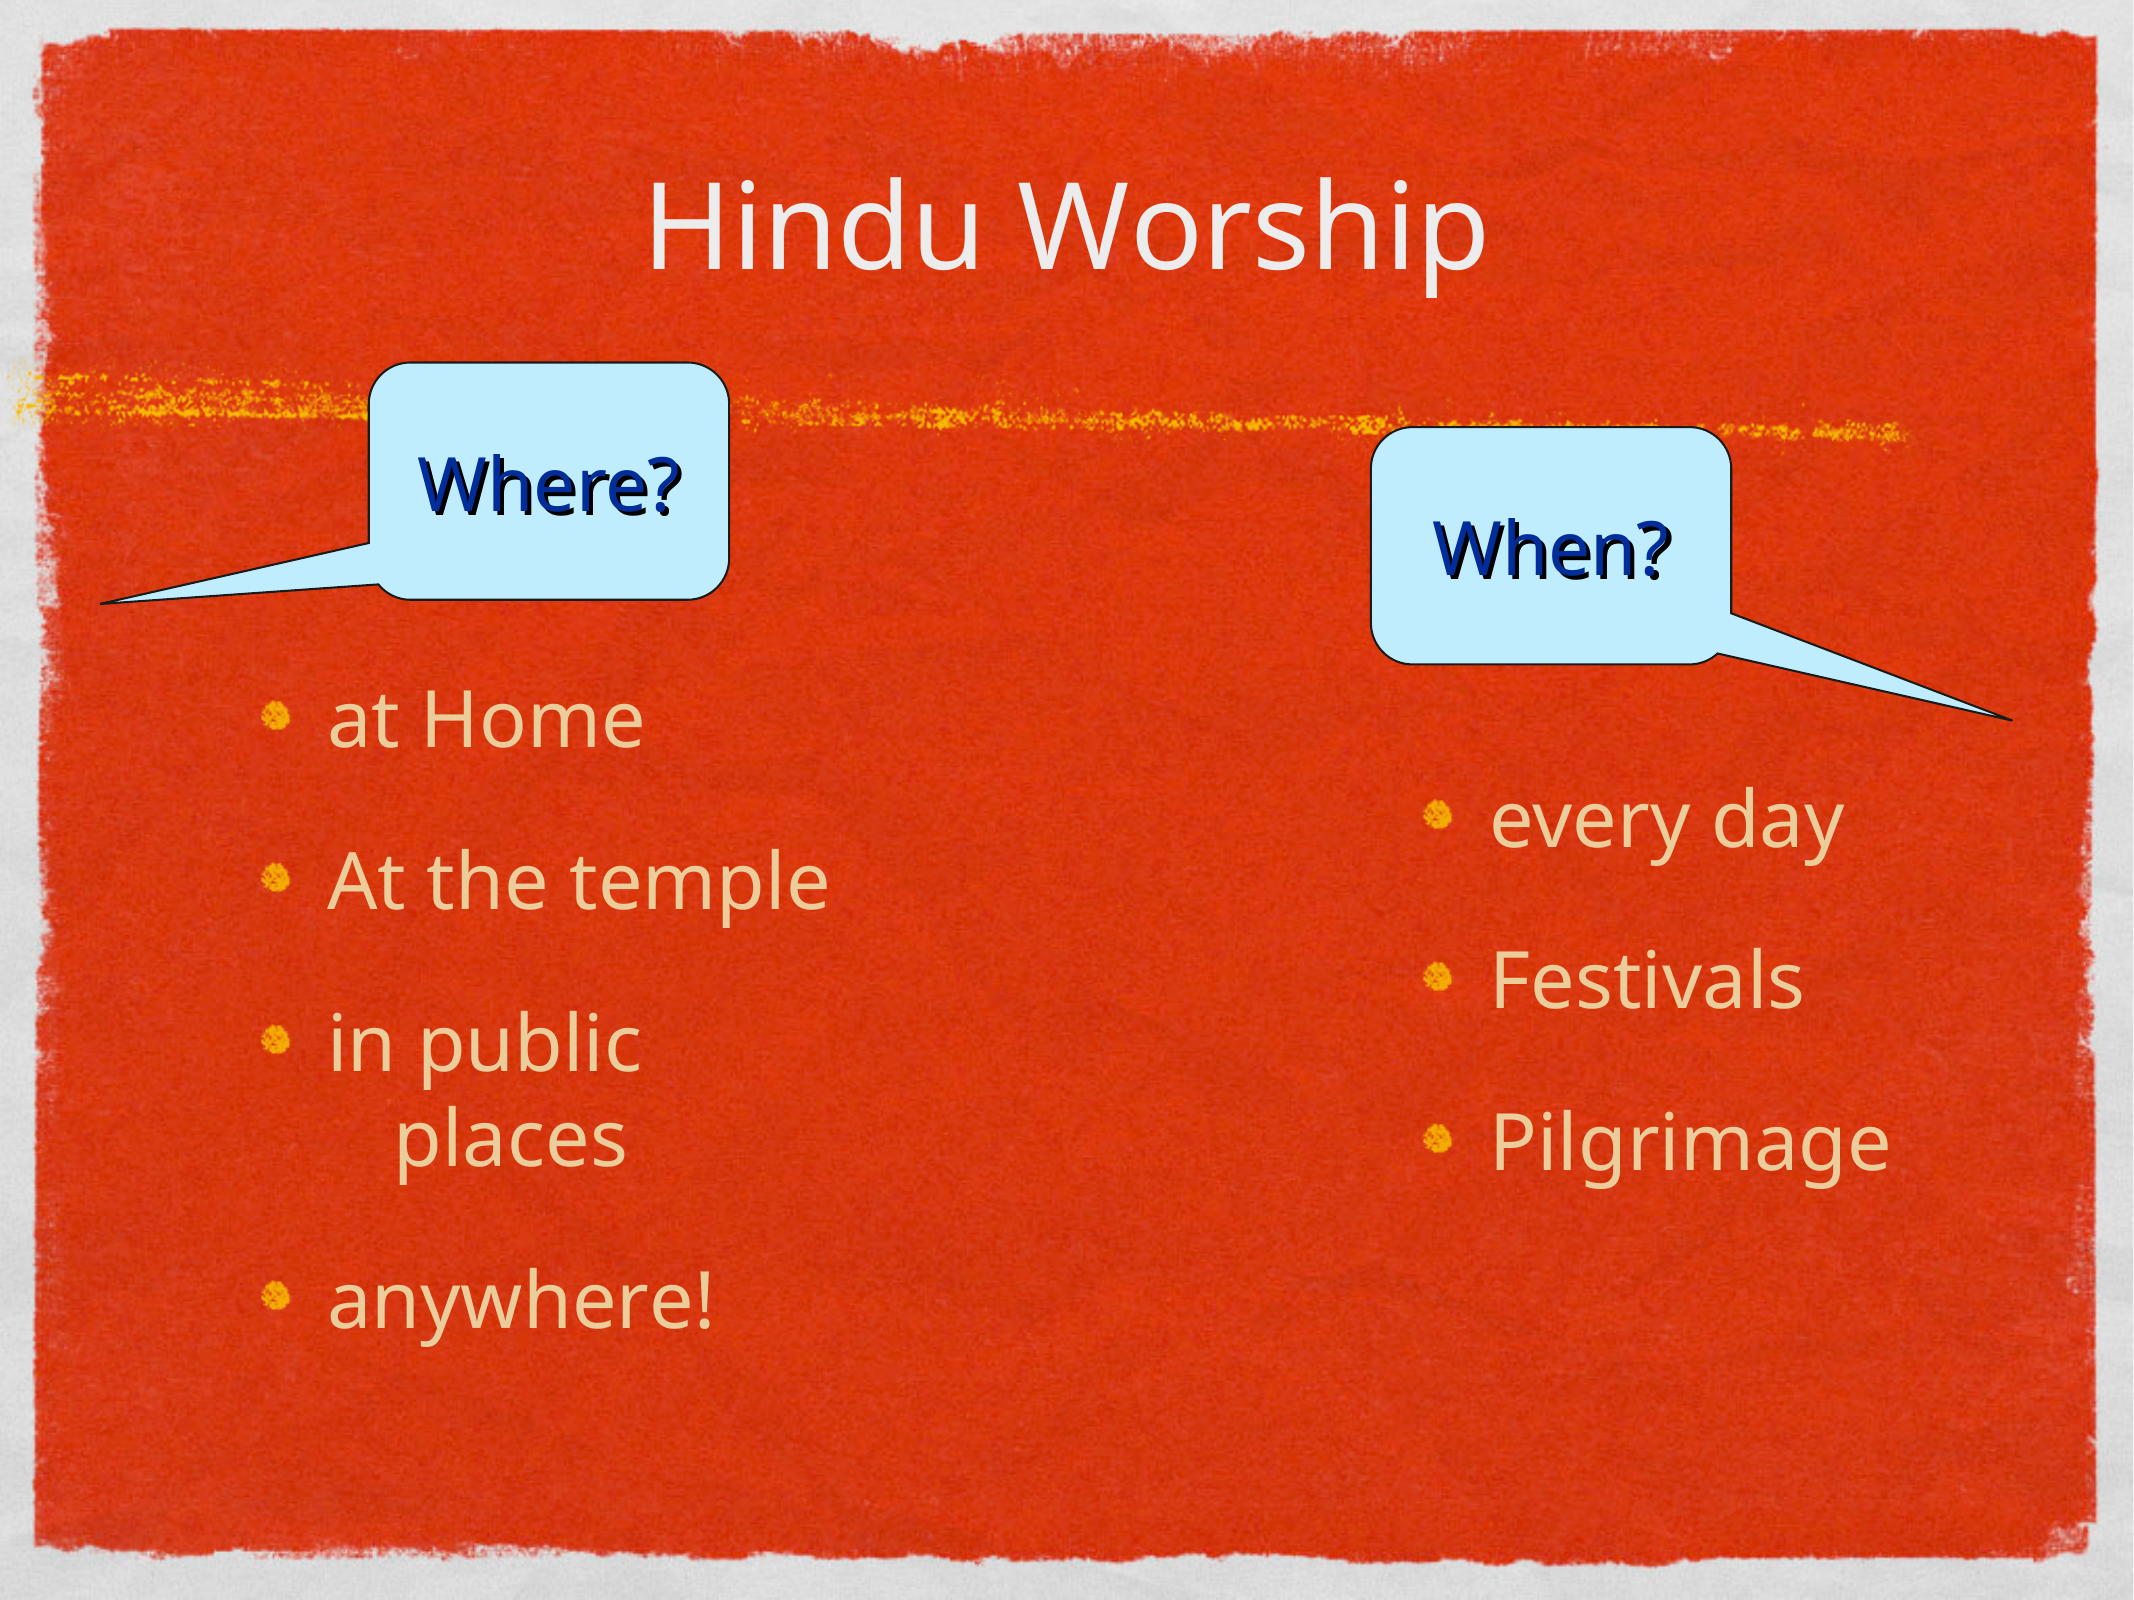

# Hindu Worship
Where?
When?
at Home
At the temple
in public places
anywhere!
every day
Festivals
Pilgrimage